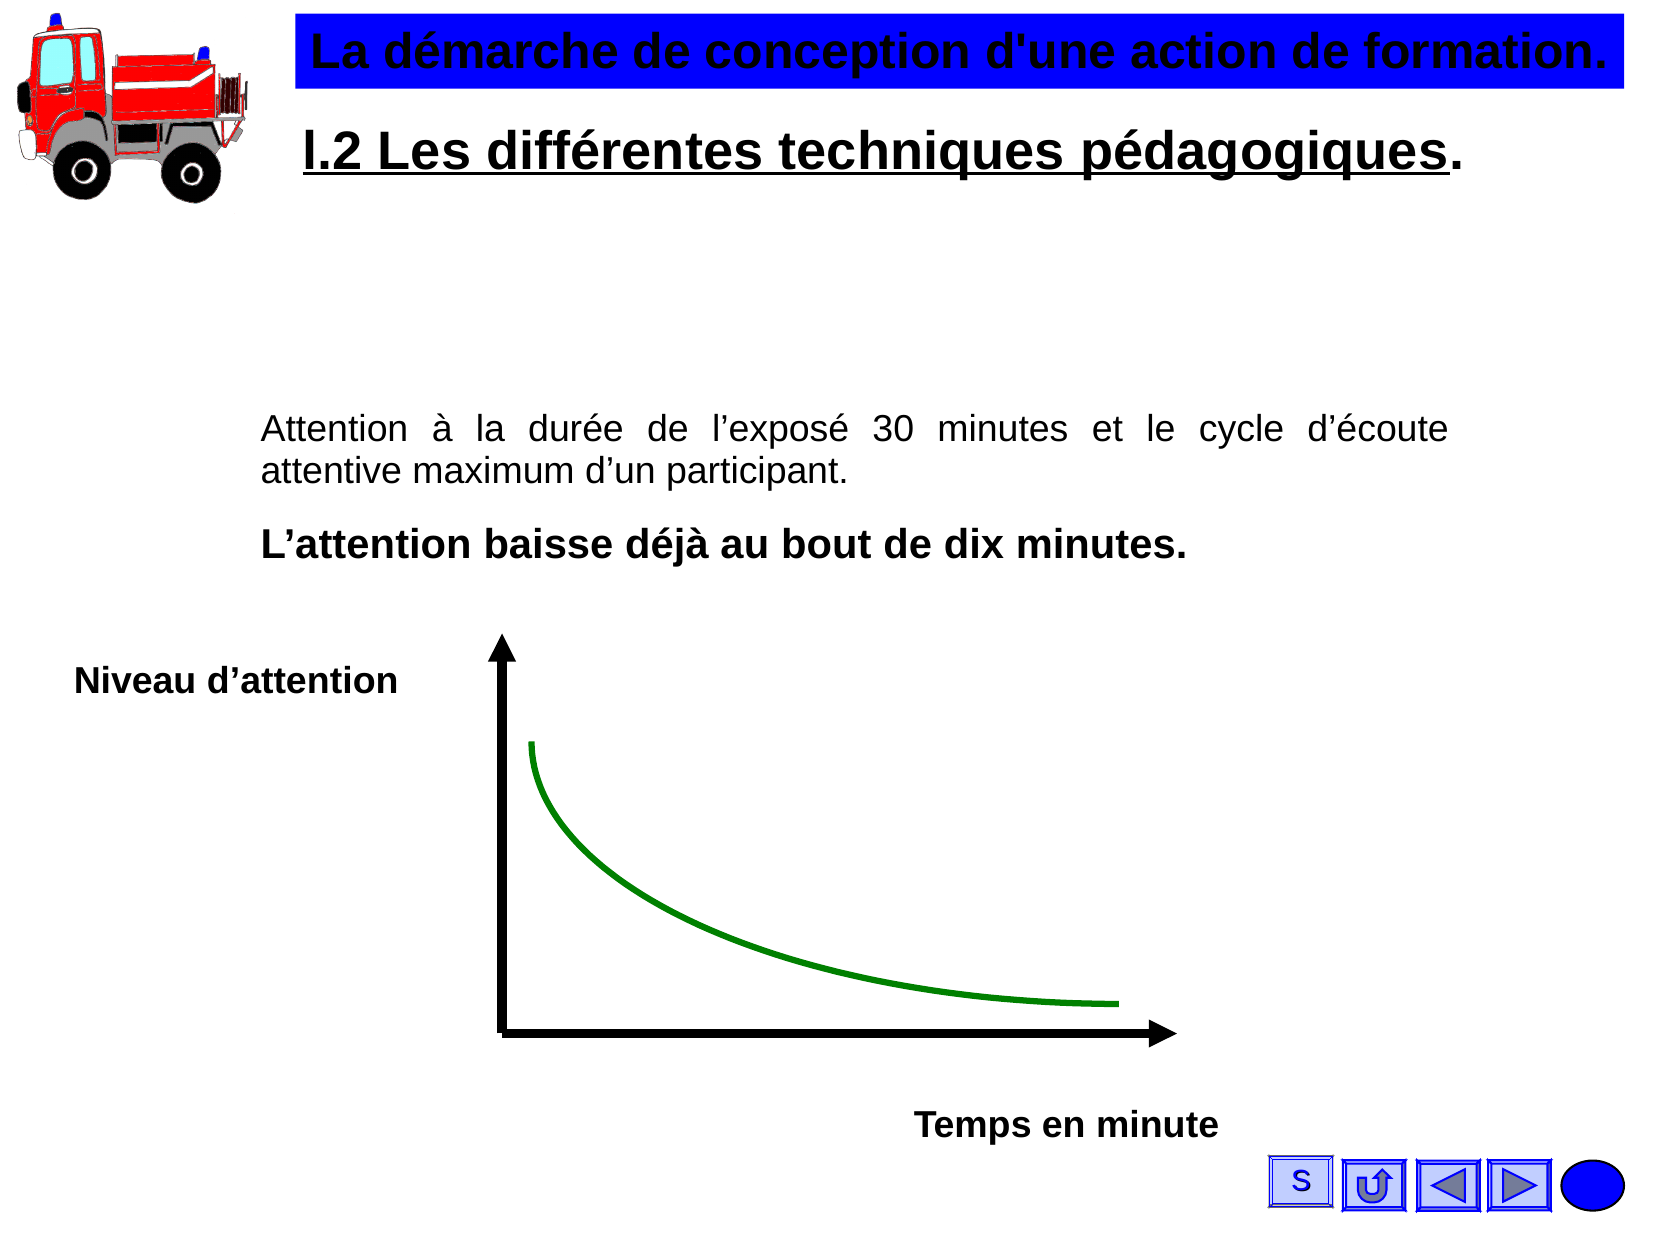

La démarche de conception d'une action de formation.
l.2 Les différentes techniques pédagogiques.
# Attention à la durée de l’exposé 30 minutes et le cycle d’écoute attentive maximum d’un participant.
L’attention baisse déjà au bout de dix minutes.
Niveau d’attention
Temps en minute